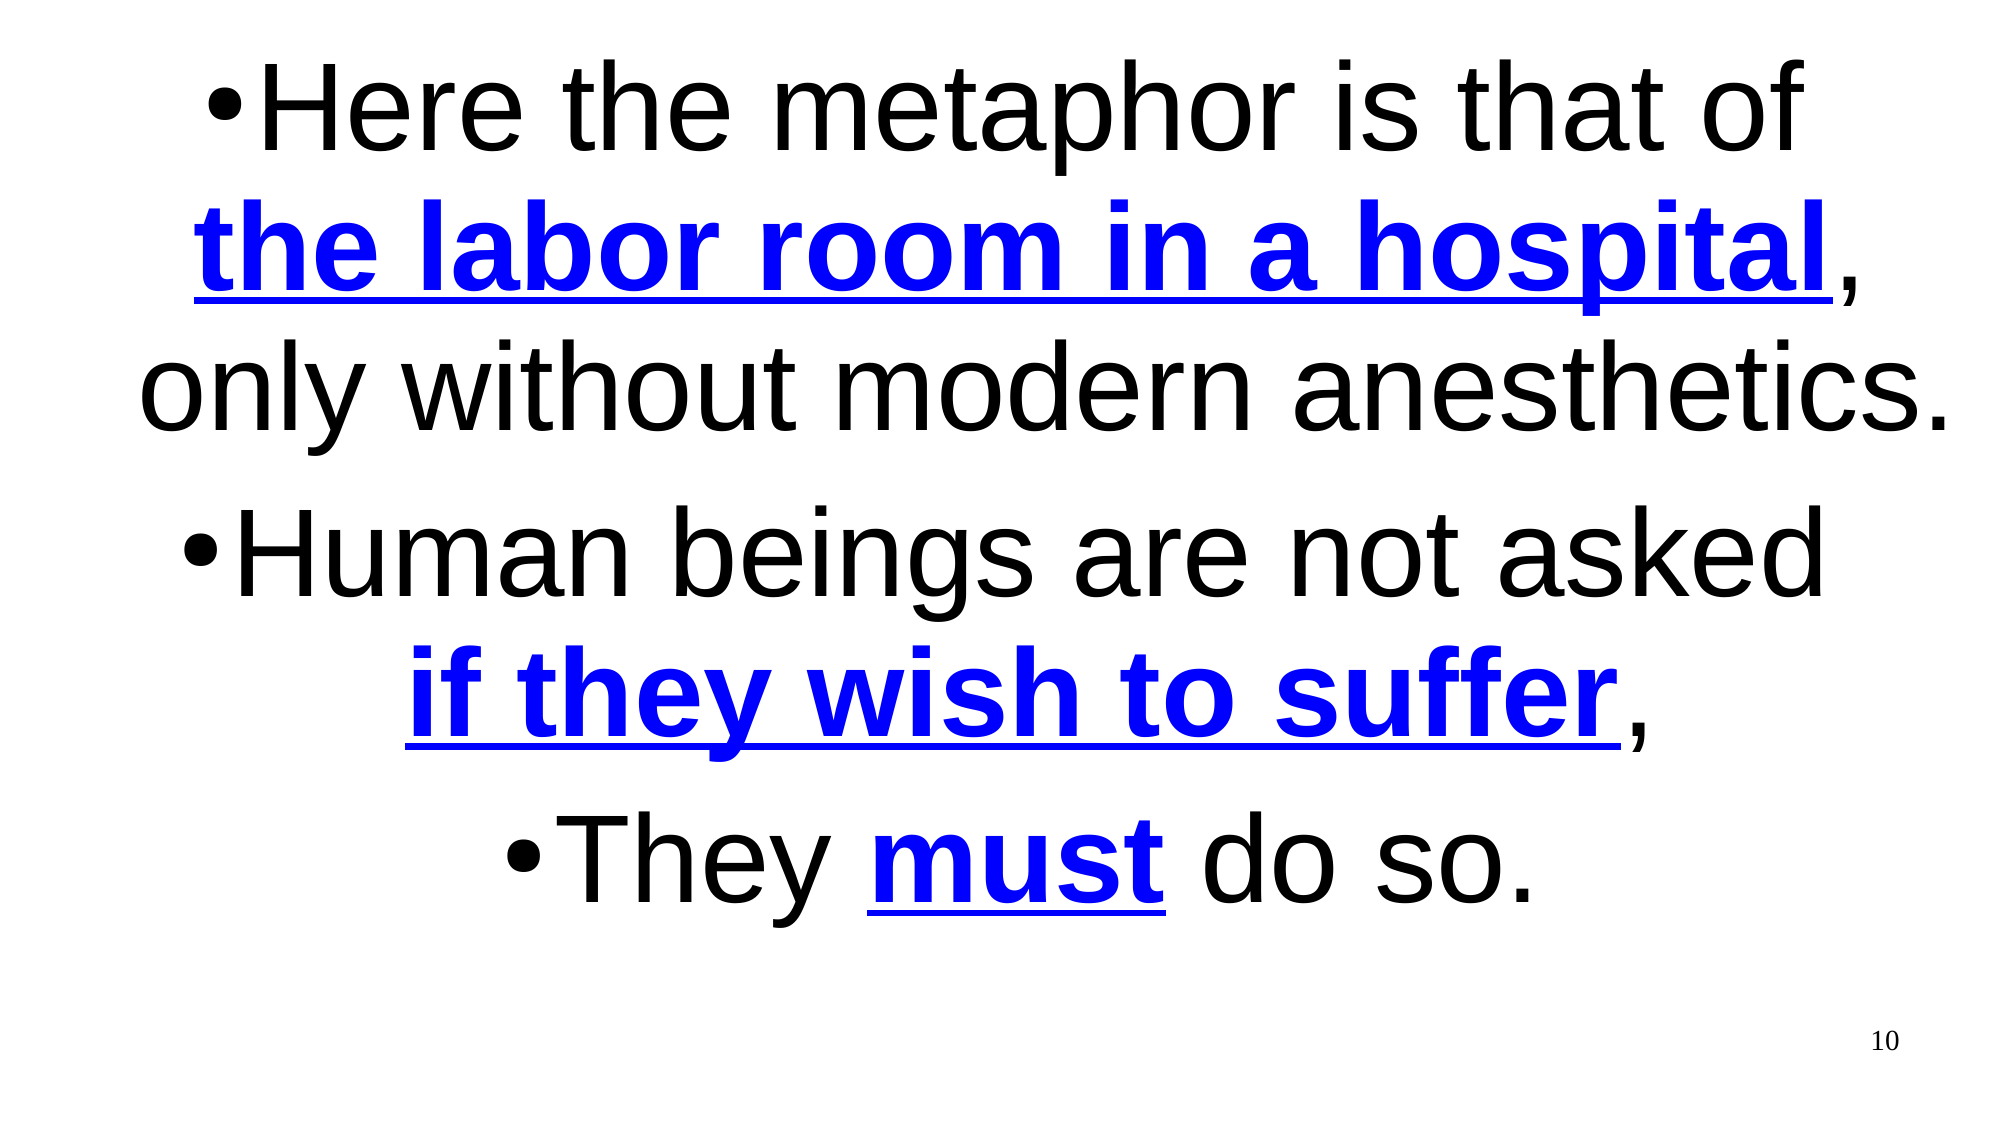

# Here the metaphor is that of the labor room in a hospital, only without modern anesthetics.
Human beings are not asked
if they wish to suffer,
They must do so.
10